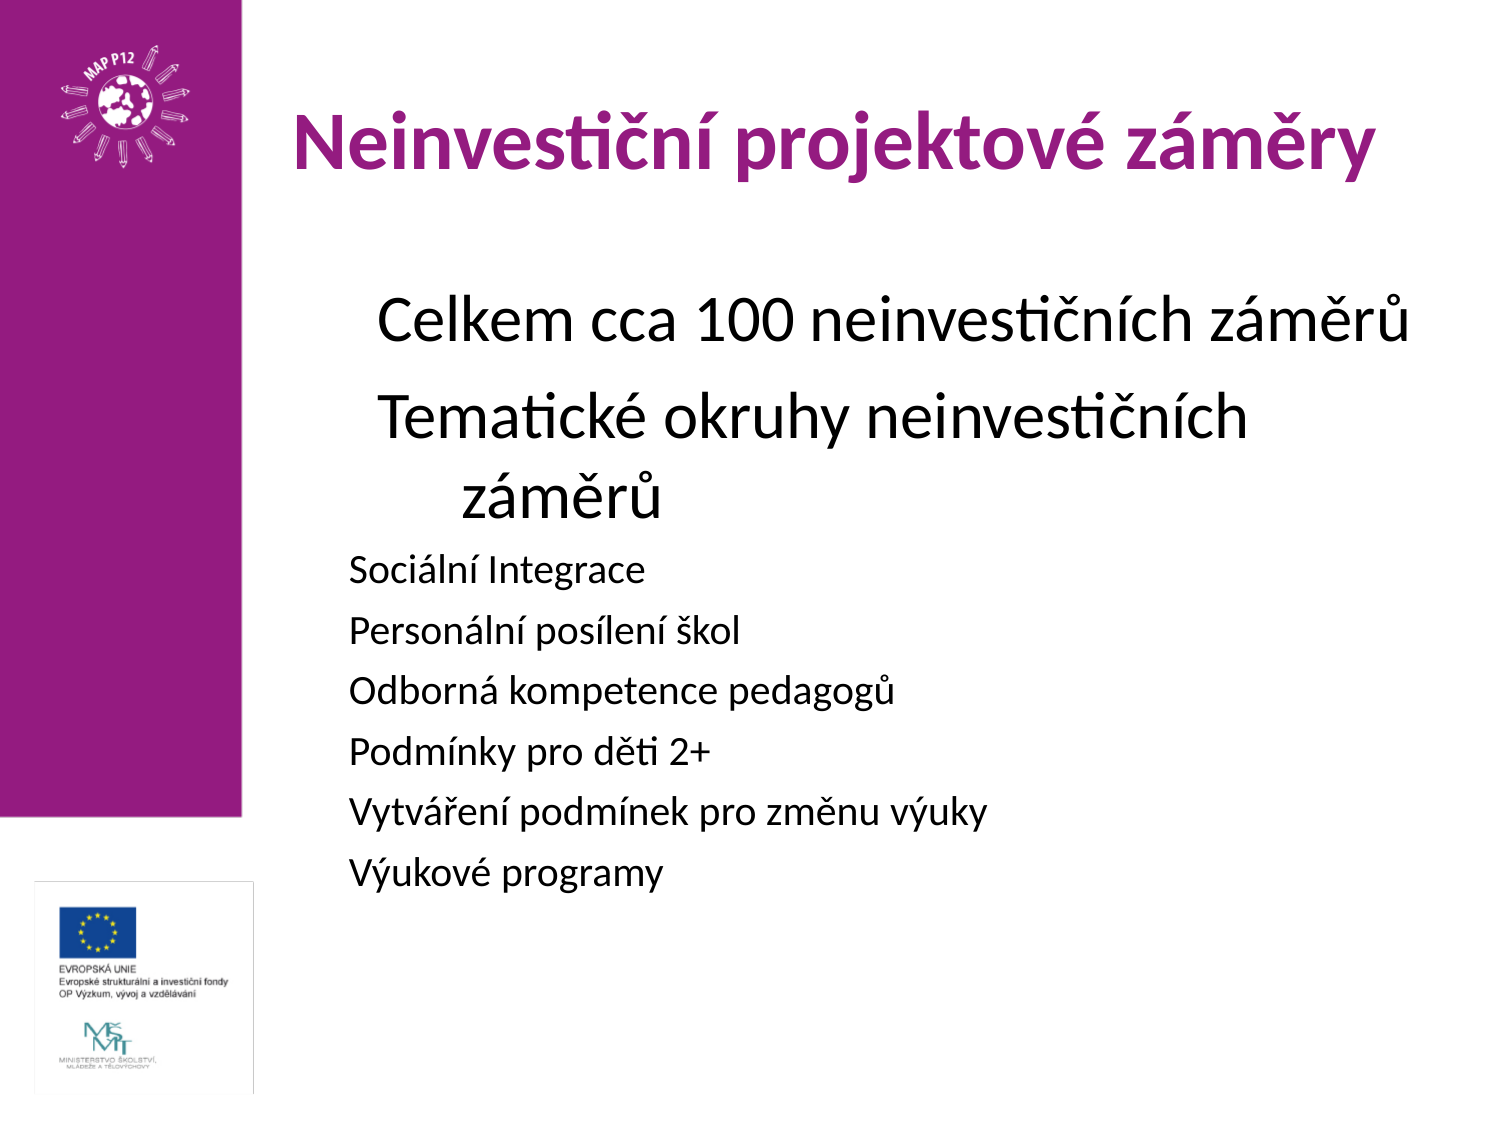

# Neinvestiční projektové záměry
Celkem cca 100 neinvestičních záměrů
Tematické okruhy neinvestičních záměrů
Sociální Integrace
Personální posílení škol
Odborná kompetence pedagogů
Podmínky pro děti 2+
Vytváření podmínek pro změnu výuky
Výukové programy